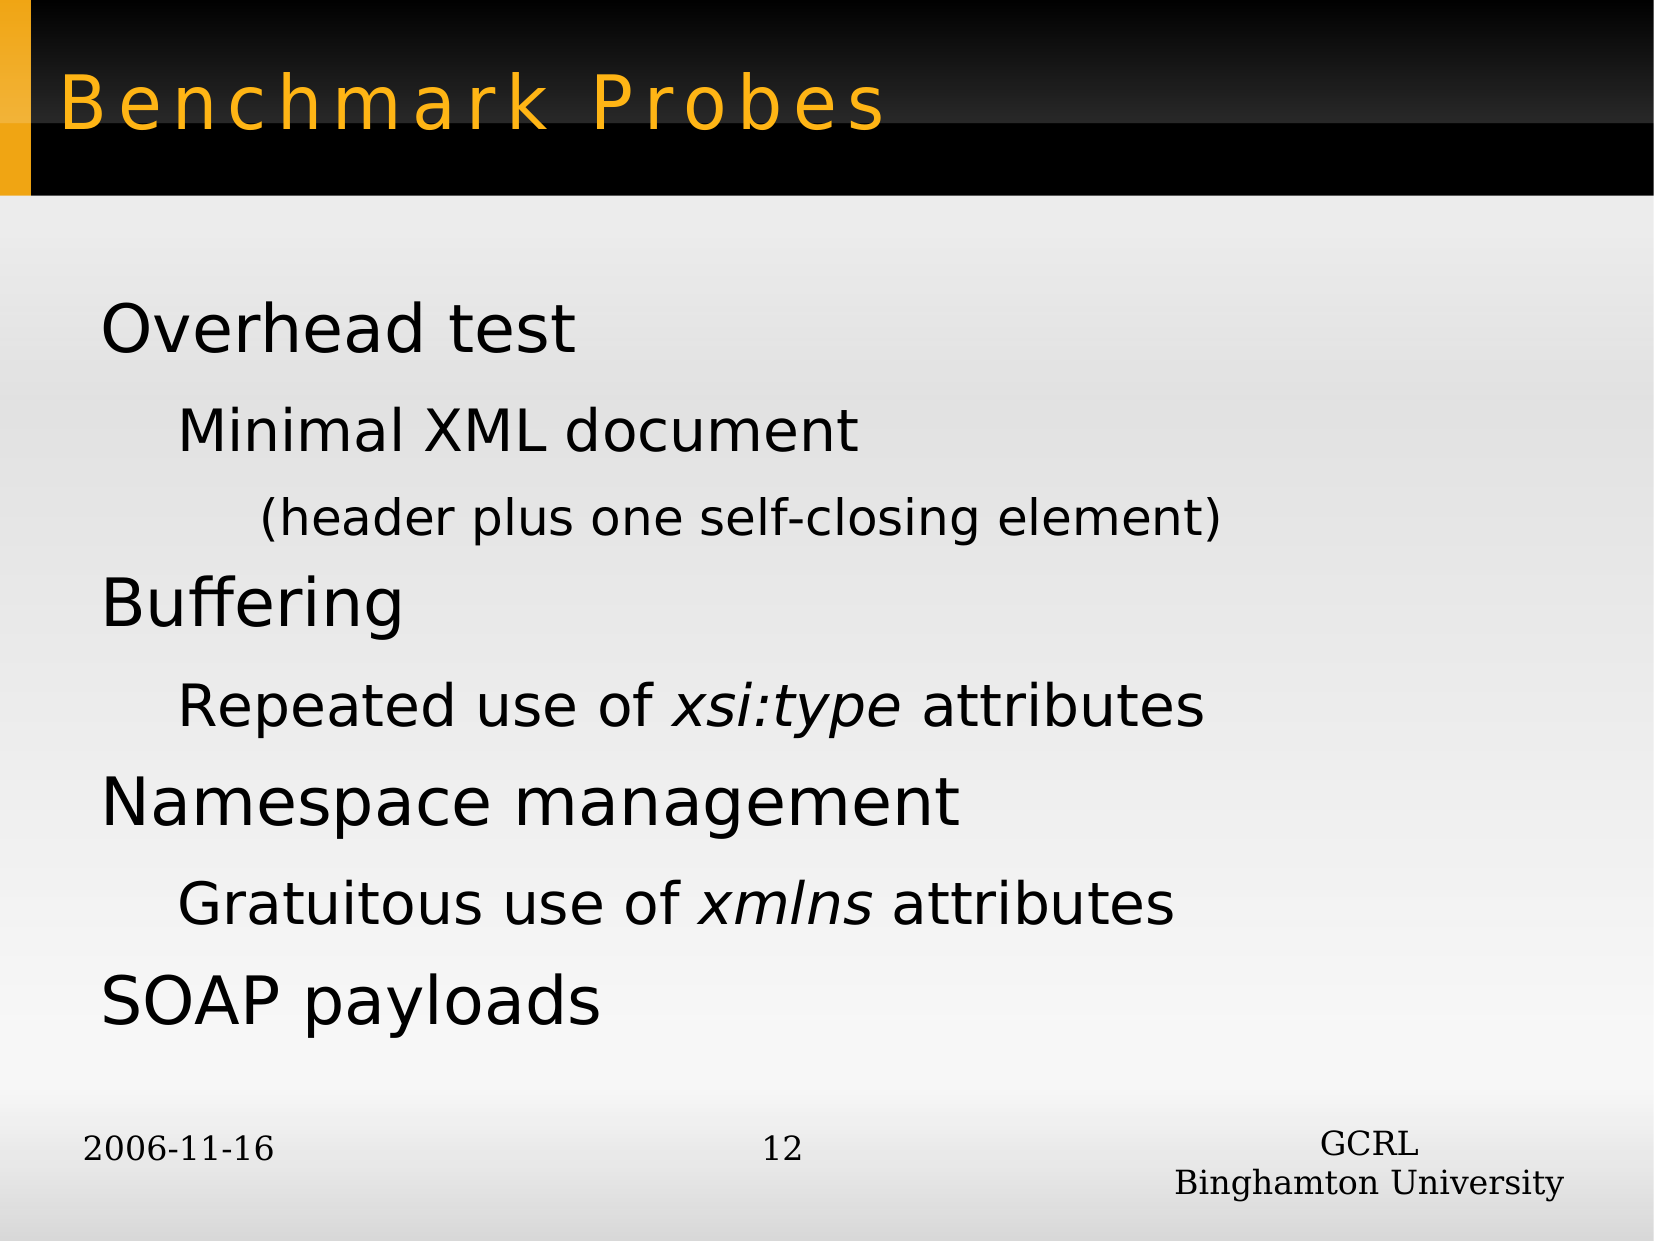

# Benchmark Probes
Overhead test
Minimal XML document
(header plus one self-closing element)
Buffering
Repeated use of xsi:type attributes
Namespace management
Gratuitous use of xmlns attributes
SOAP payloads
12